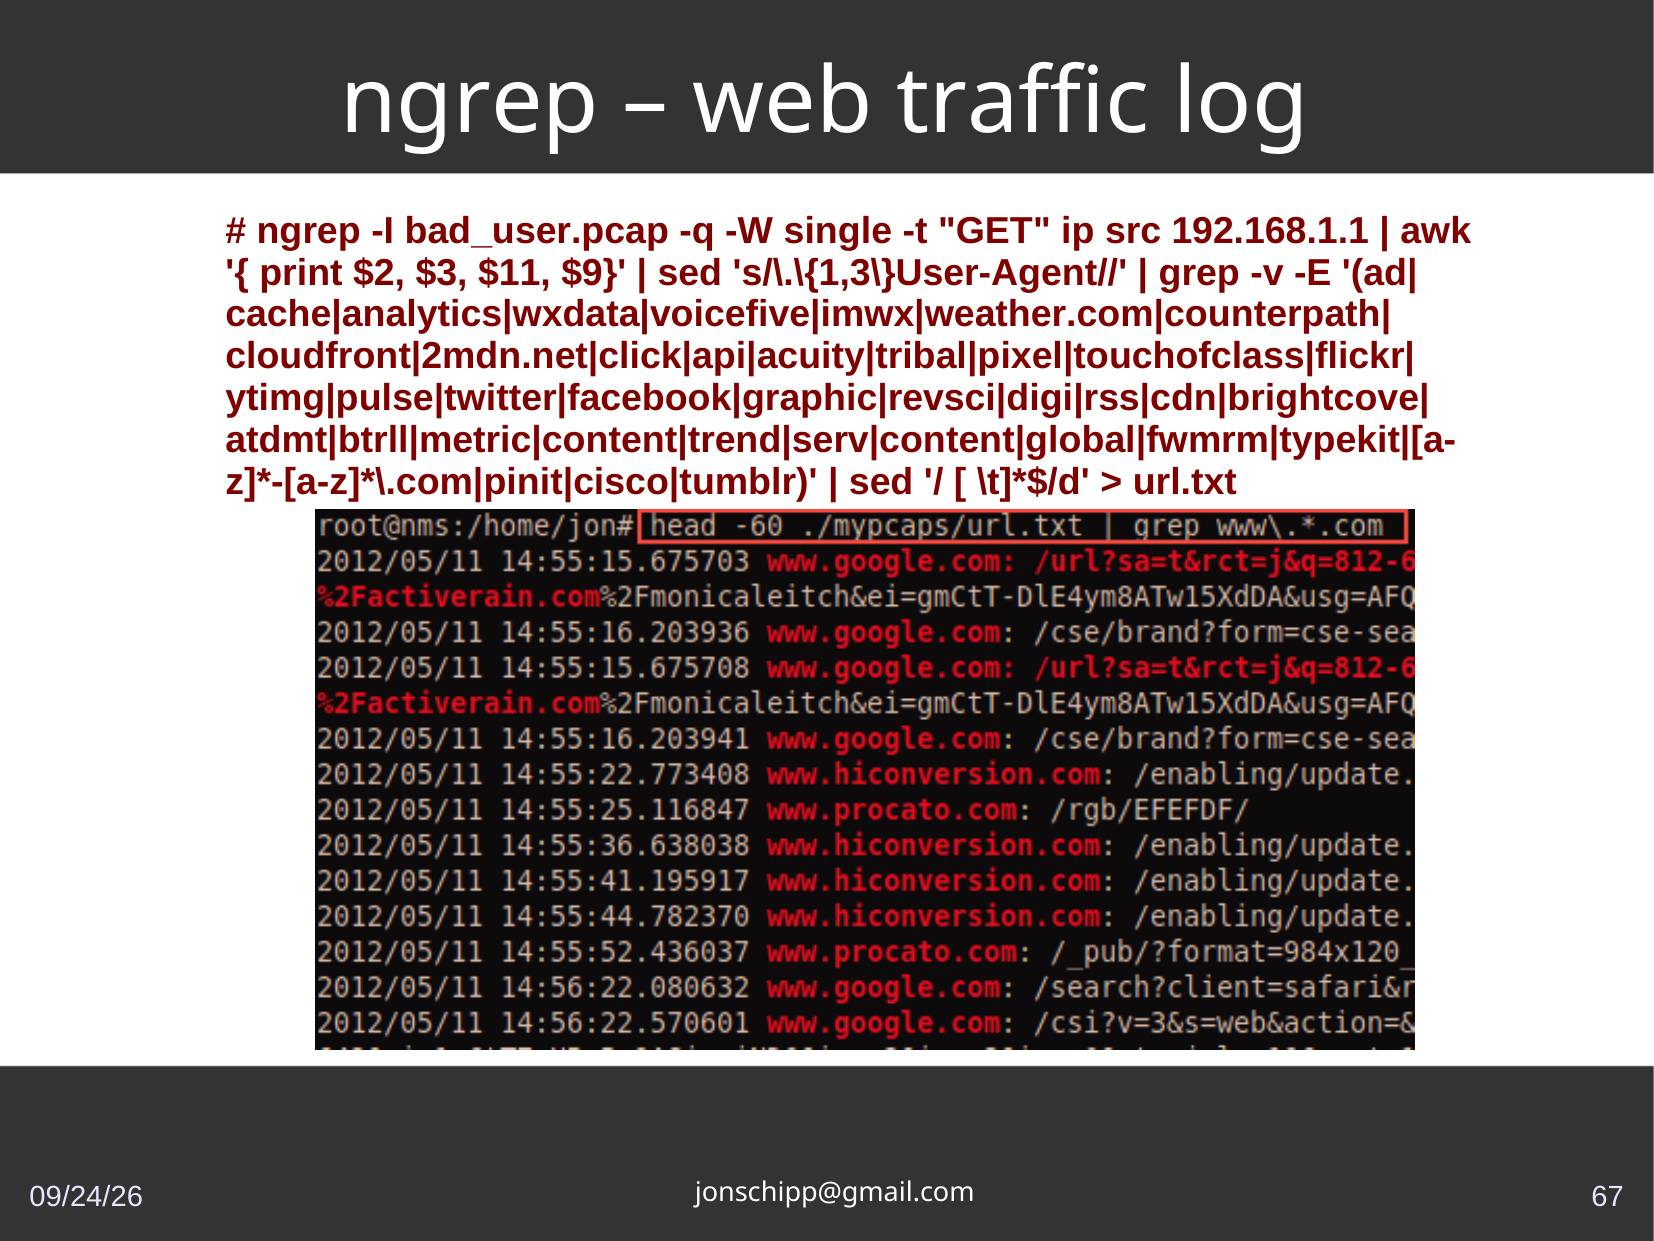

ngrep – web traffic log
# ngrep -I bad_user.pcap -q -W single -t "GET" ip src 192.168.1.1 | awk '{ print $2, $3, $11, $9}' | sed 's/\.\{1,3\}User-Agent//' | grep -v -E '(ad|cache|analytics|wxdata|voicefive|imwx|weather.com|counterpath|cloudfront|2mdn.net|click|api|acuity|tribal|pixel|touchofclass|flickr|ytimg|pulse|twitter|facebook|graphic|revsci|digi|rss|cdn|brightcove|atdmt|btrll|metric|content|trend|serv|content|global|fwmrm|typekit|[a-z]*-[a-z]*\.com|pinit|cisco|tumblr)' | sed '/ [ \t]*$/d' > url.txt
jonschipp@gmail.com